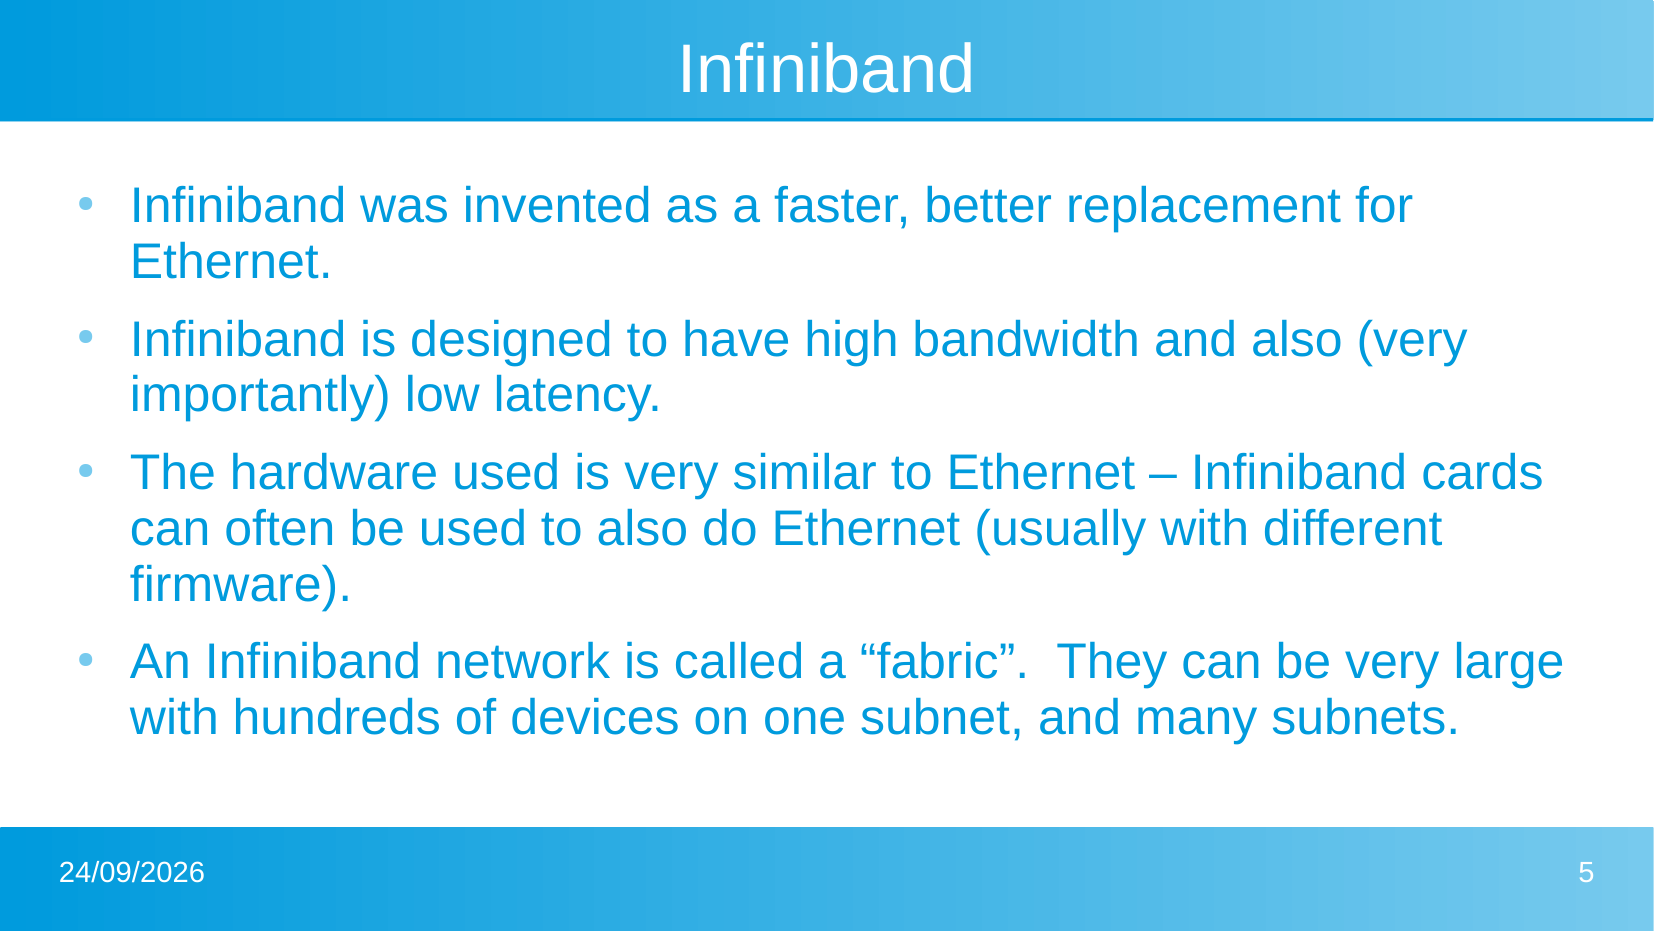

# Infiniband
Infiniband was invented as a faster, better replacement for Ethernet.
Infiniband is designed to have high bandwidth and also (very importantly) low latency.
The hardware used is very similar to Ethernet – Infiniband cards can often be used to also do Ethernet (usually with different firmware).
An Infiniband network is called a “fabric”. They can be very large with hundreds of devices on one subnet, and many subnets.
5